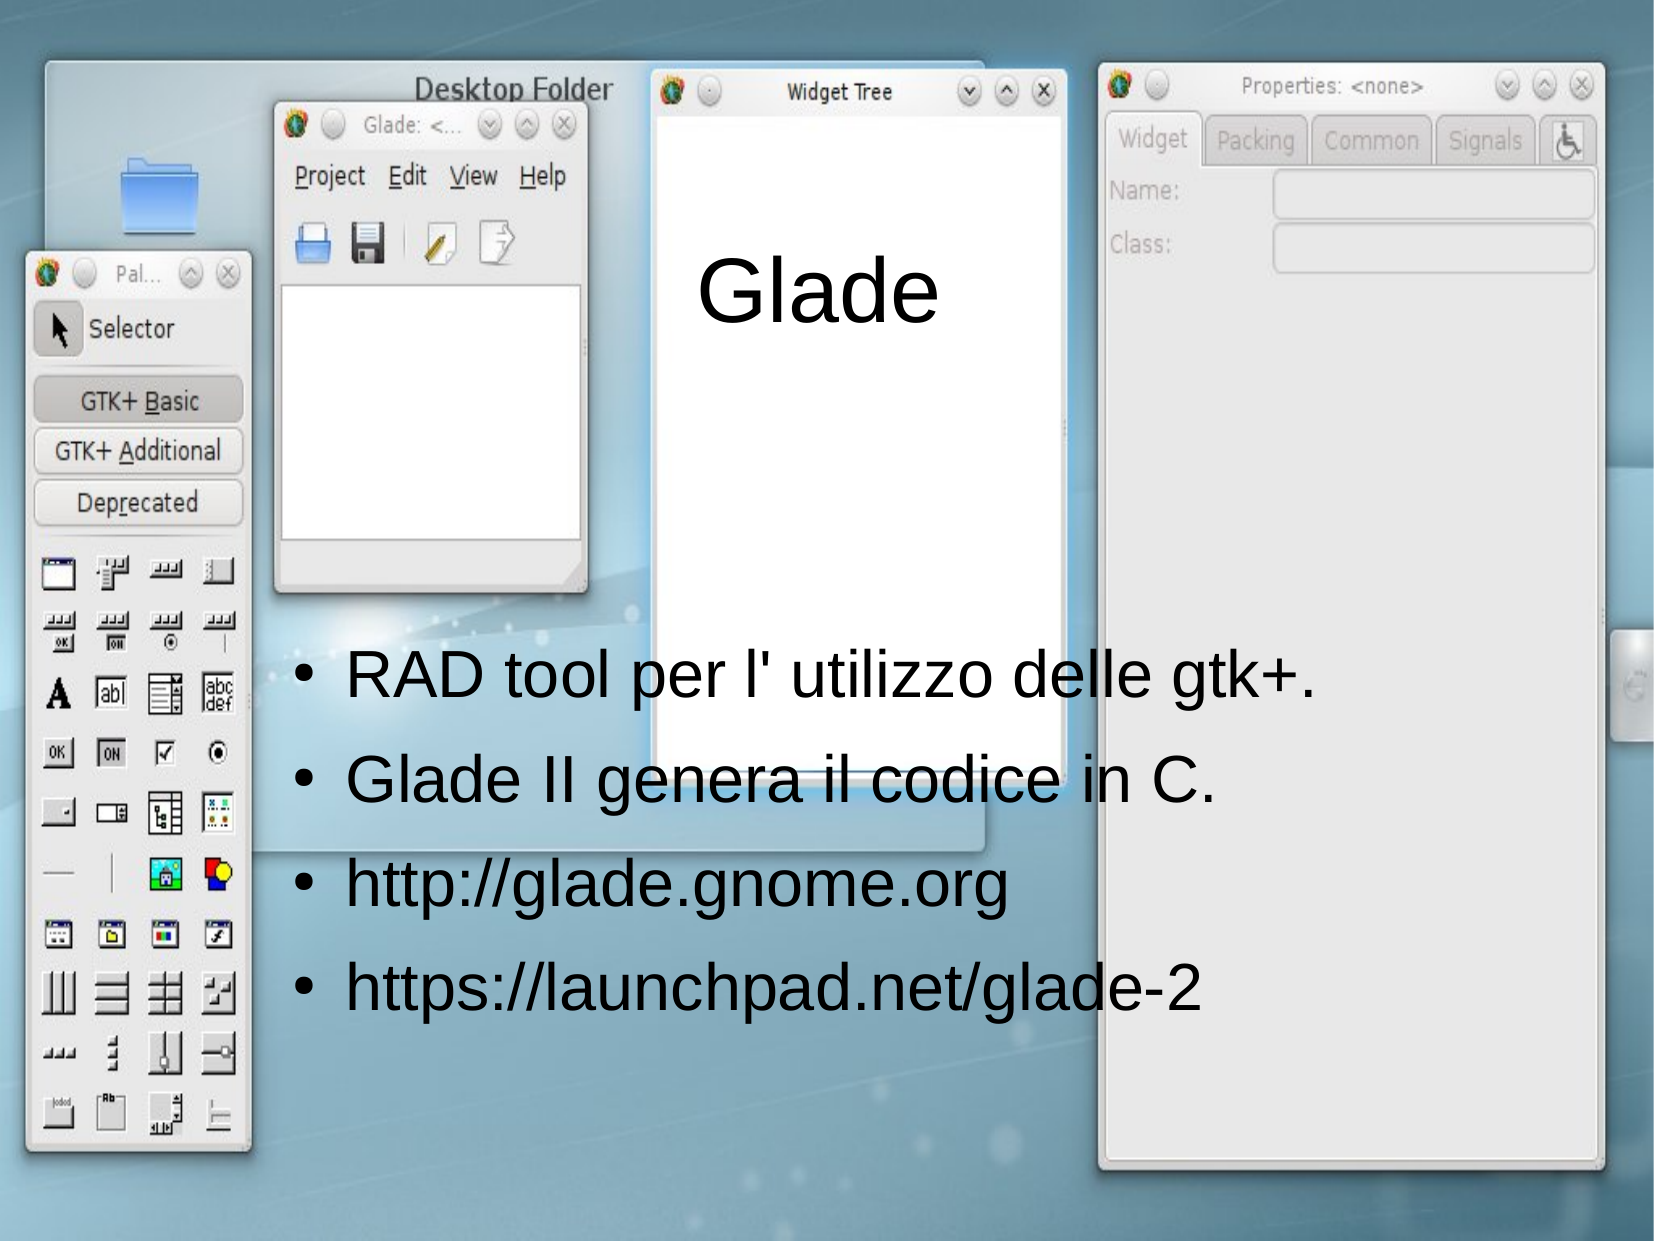

# Glade
RAD tool per l' utilizzo delle gtk+.
Glade II genera il codice in C.
http://glade.gnome.org
https://launchpad.net/glade-2